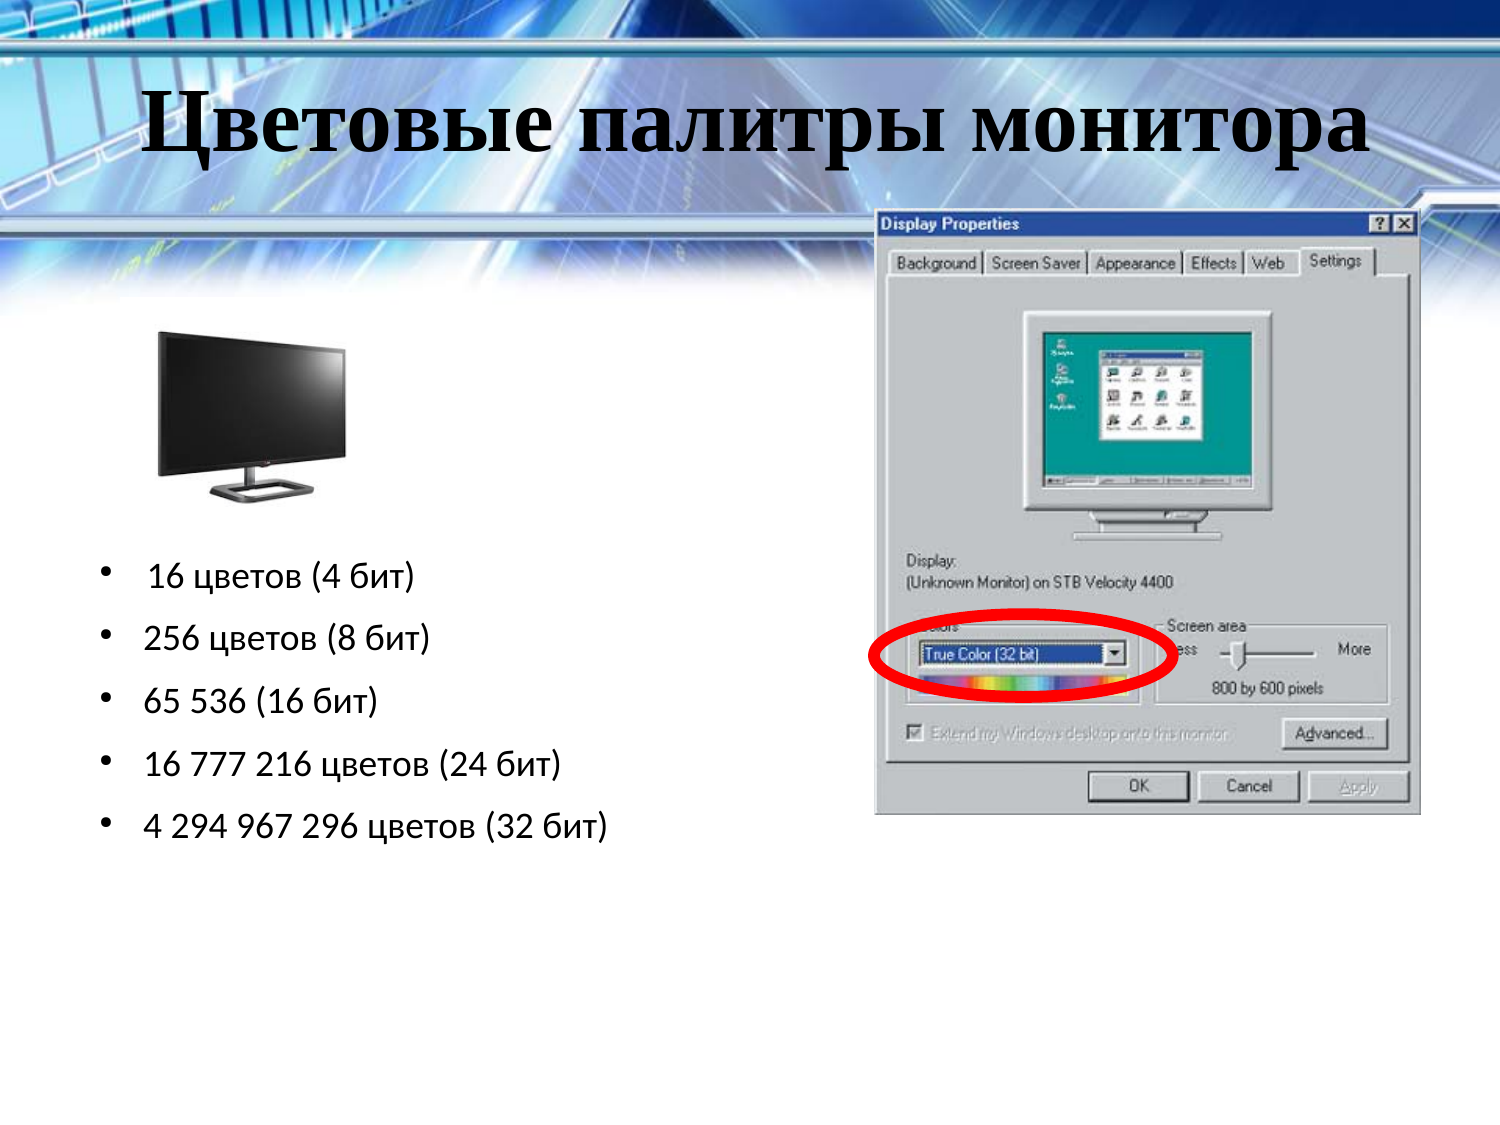

Цветовые палитры монитора
 16 цветов (4 бит)
 256 цветов (8 бит)
 65 536 (16 бит)
 16 777 216 цветов (24 бит)
 4 294 967 296 цветов (32 бит)